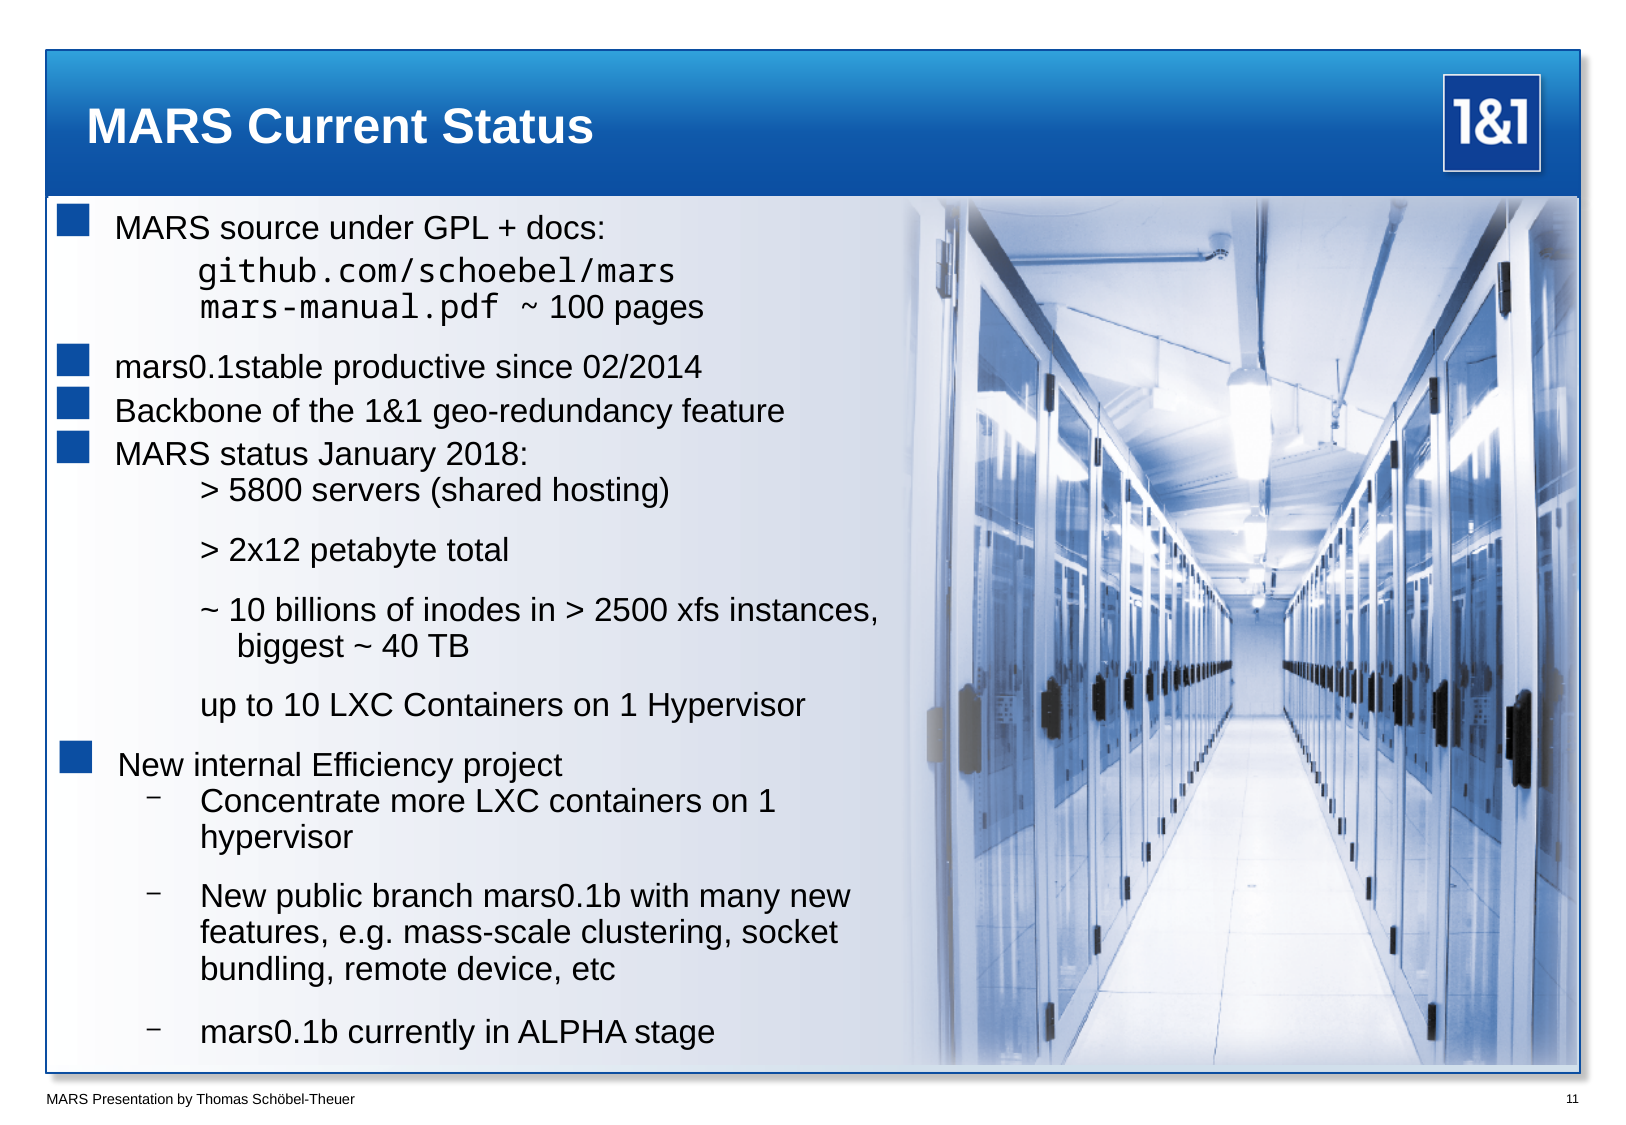

# MARS Current Status
MARS source under GPL + docs:
 github.com/schoebel/mars
mars-manual.pdf ~ 100 pages
mars0.1stable productive since 02/2014
Backbone of the 1&1 geo-redundancy feature
MARS status January 2018:
> 5800 servers (shared hosting)
> 2x12 petabyte total
~ 10 billions of inodes in > 2500 xfs instances,
 biggest ~ 40 TB
up to 10 LXC Containers on 1 Hypervisor
New internal Efficiency project
Concentrate more LXC containers on 1 hypervisor
New public branch mars0.1b with many new features, e.g. mass-scale clustering, socket bundling, remote device, etc
mars0.1b currently in ALPHA stage
MARS Presentation by Thomas Schöbel-Theuer